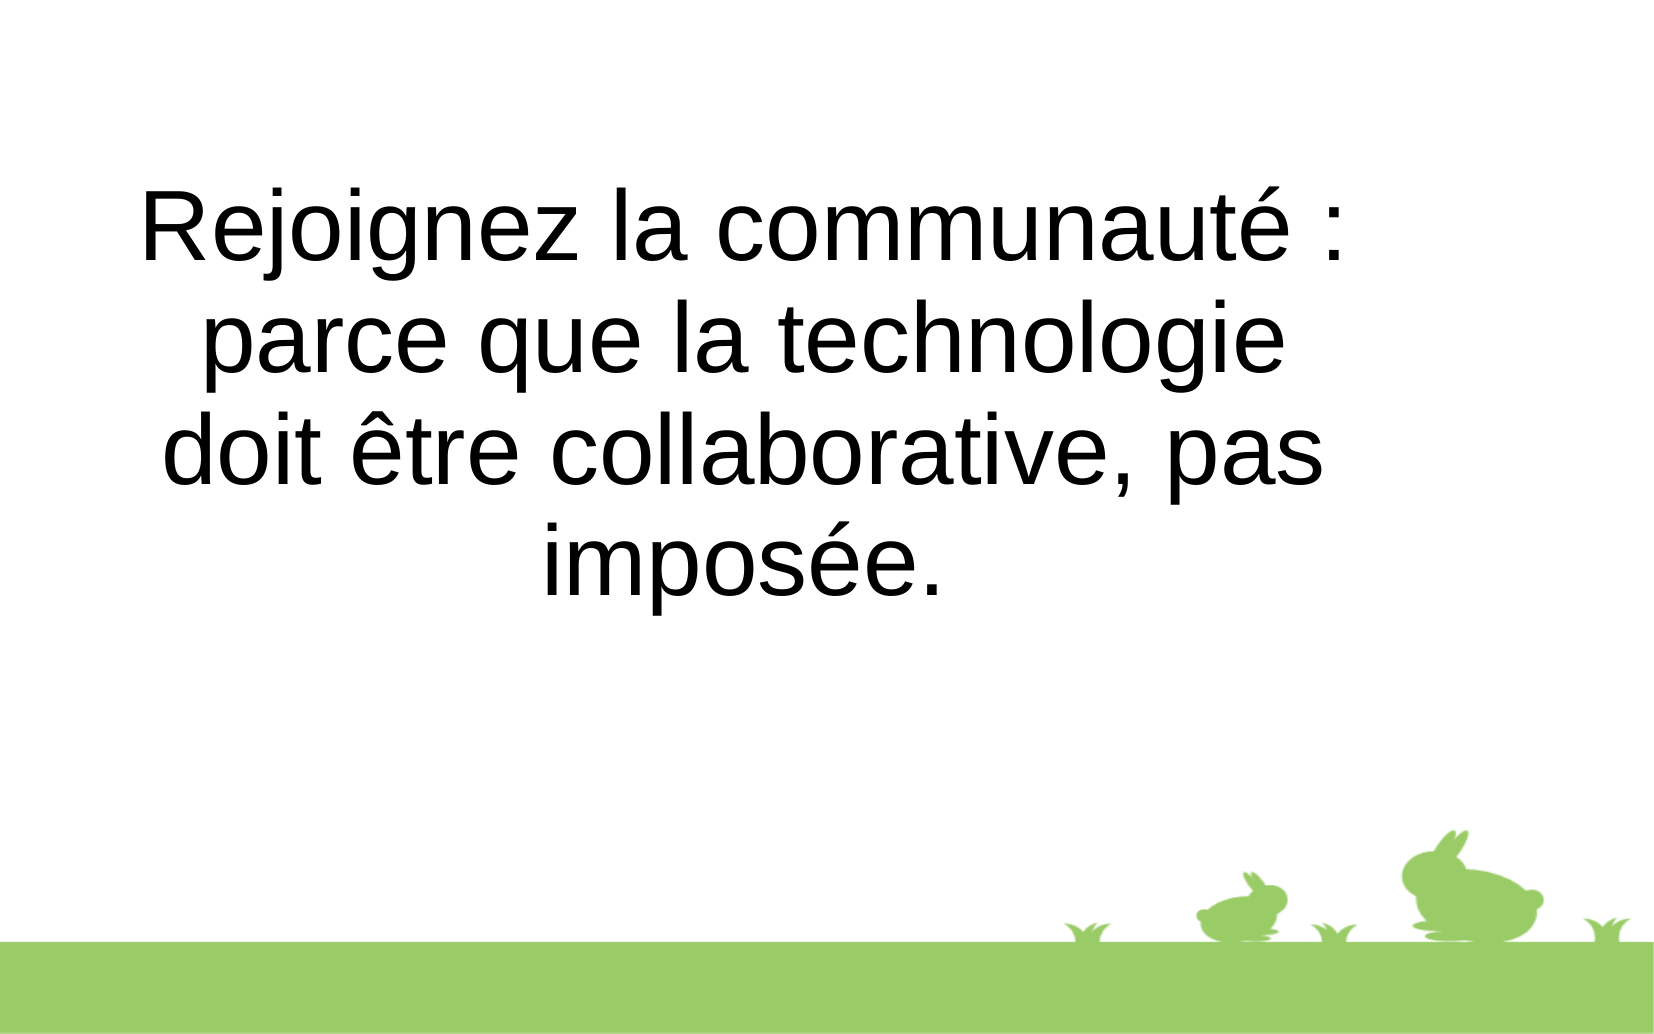

Rejoignez la communauté : parce que la technologie doit être collaborative, pas imposée.